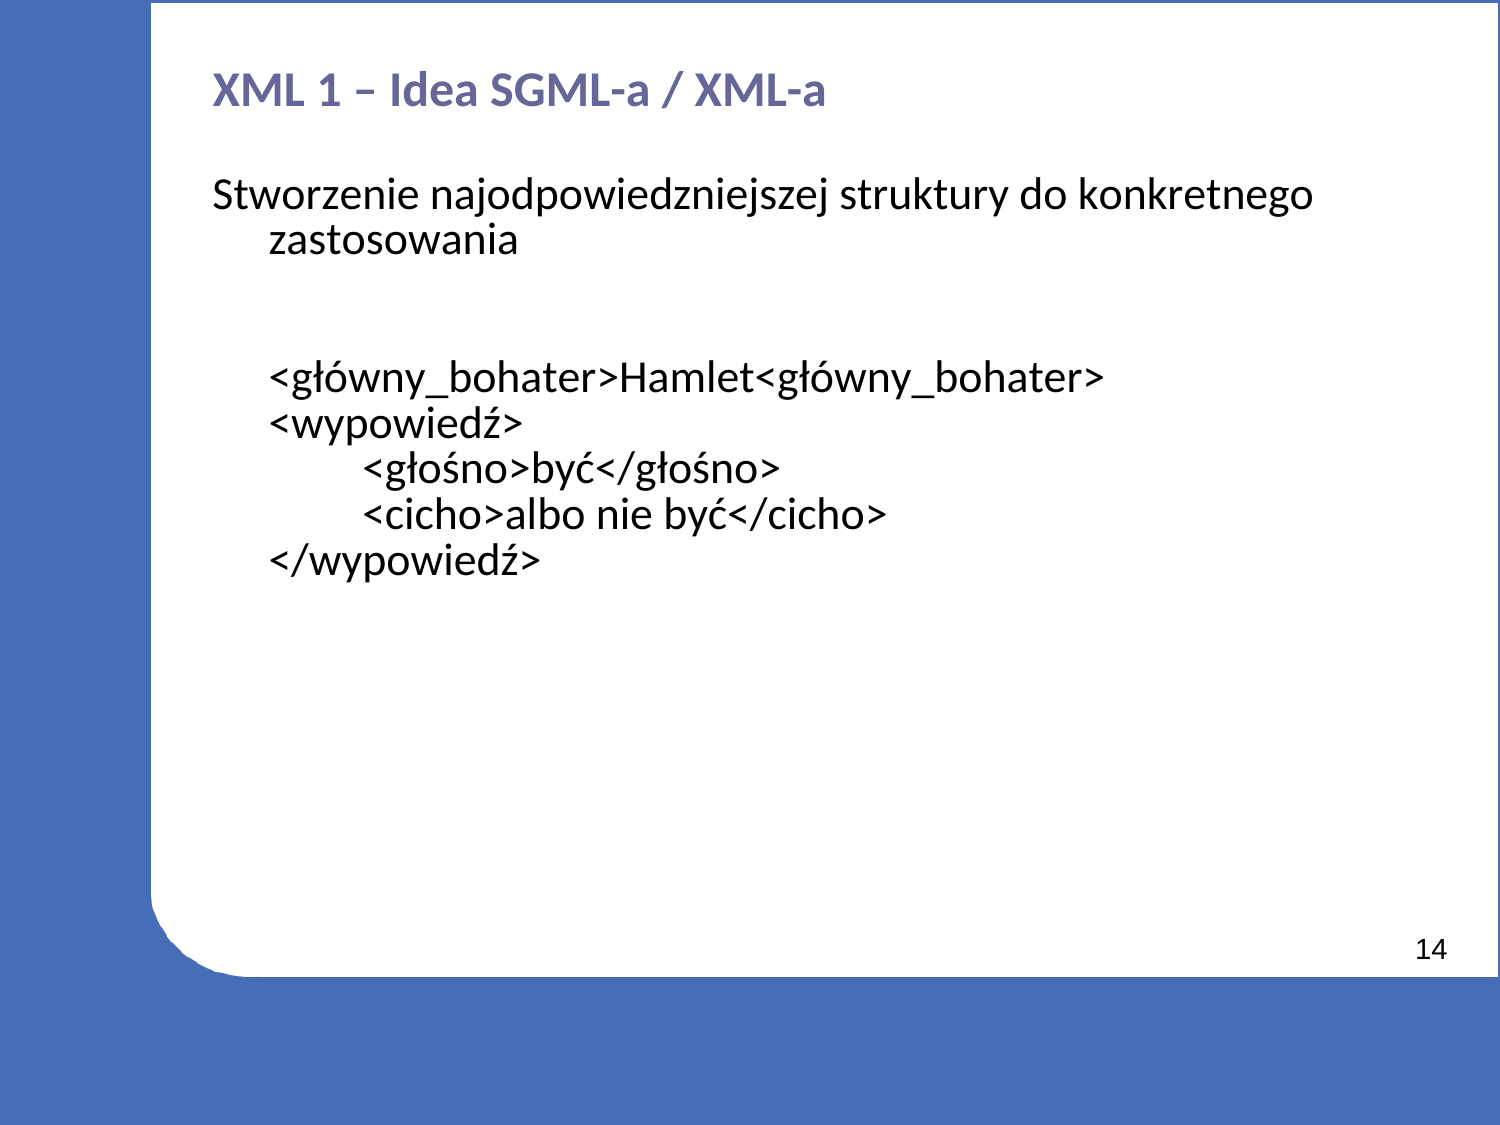

# XML 1 – Idea SGML-a / XML-a
Stworzenie najodpowiedzniejszej struktury do konkretnego zastosowania
<główny_bohater>Hamlet<główny_bohater>
<wypowiedź>
	<głośno>być</głośno>
	<cicho>albo nie być</cicho>
</wypowiedź>
14